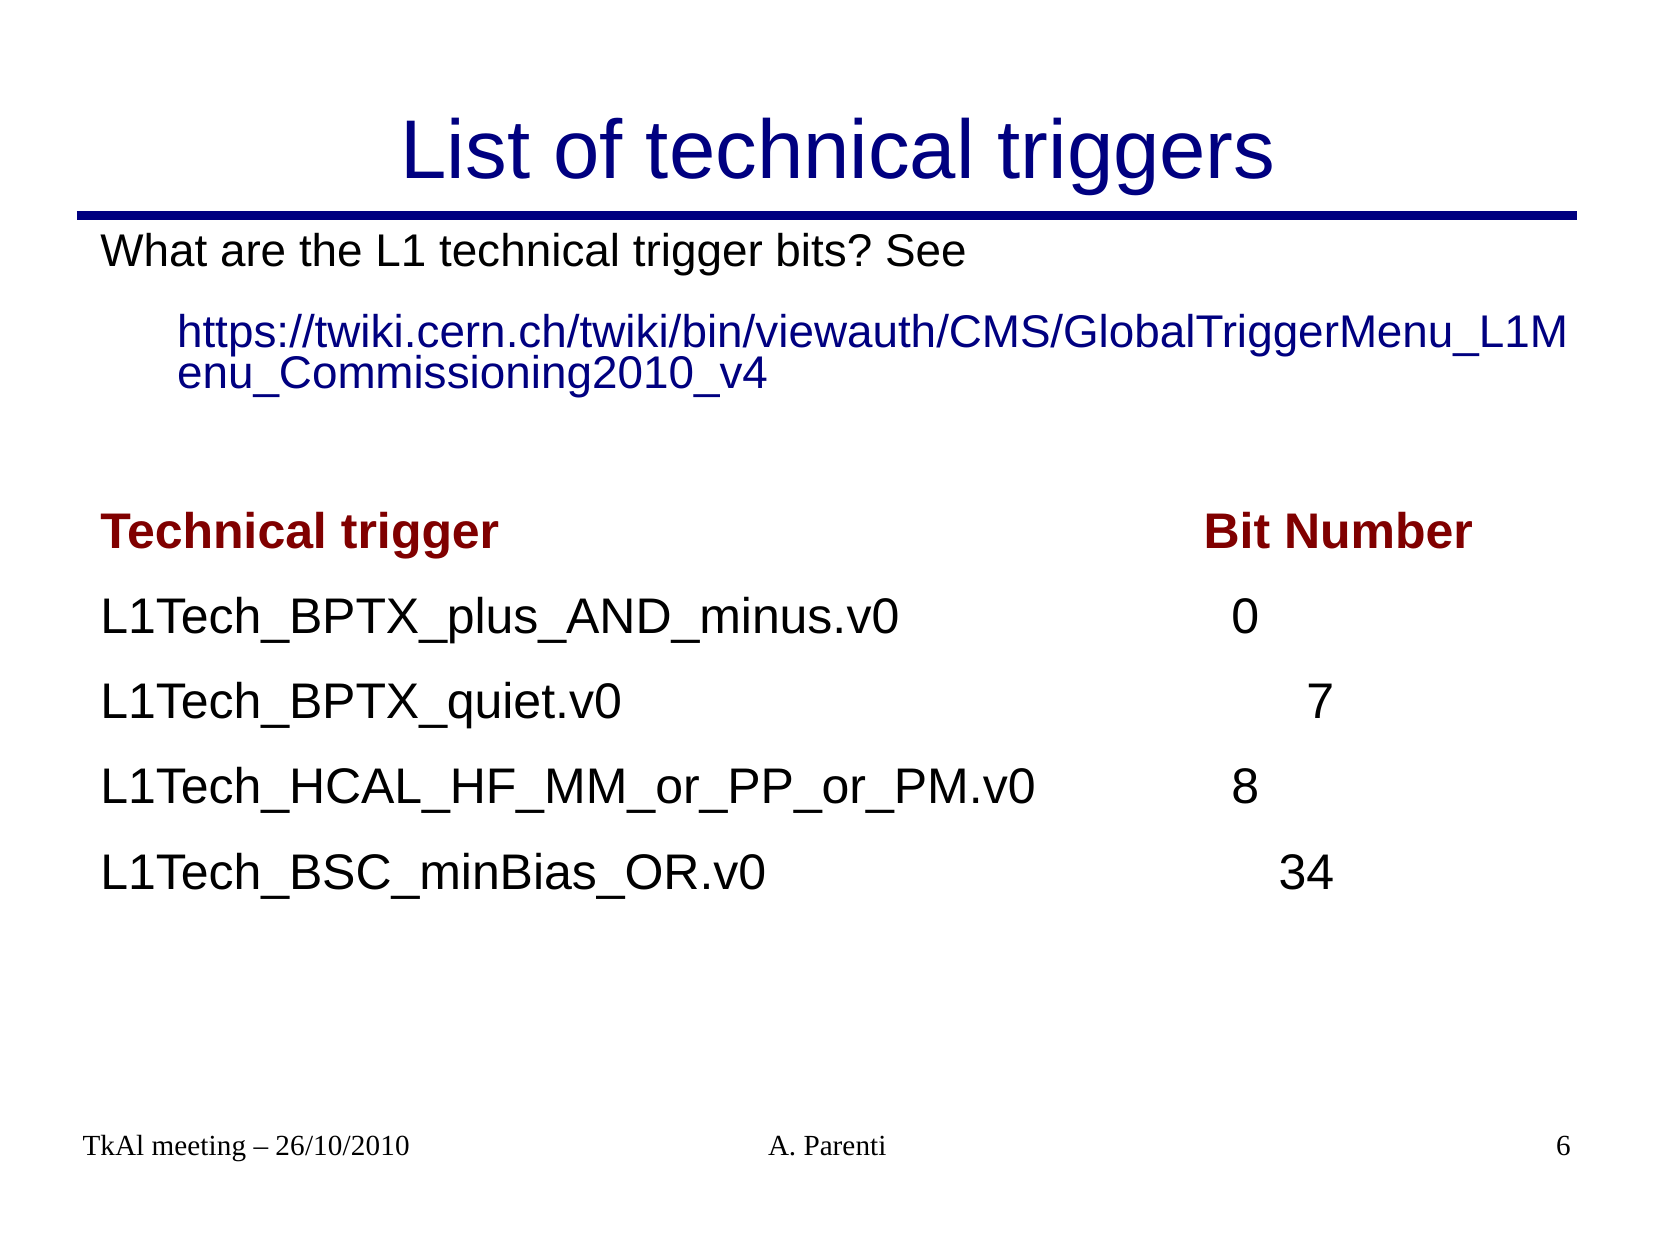

# List of technical triggers
What are the L1 technical trigger bits? See
https://twiki.cern.ch/twiki/bin/viewauth/CMS/GlobalTriggerMenu_L1Menu_Commissioning2010_v4
Technical trigger										Bit Number
L1Tech_BPTX_plus_AND_minus.v0					 0
L1Tech_BPTX_quiet.v0									 7
L1Tech_HCAL_HF_MM_or_PP_or_PM.v0			 8
L1Tech_BSC_minBias_OR.v0							34
6